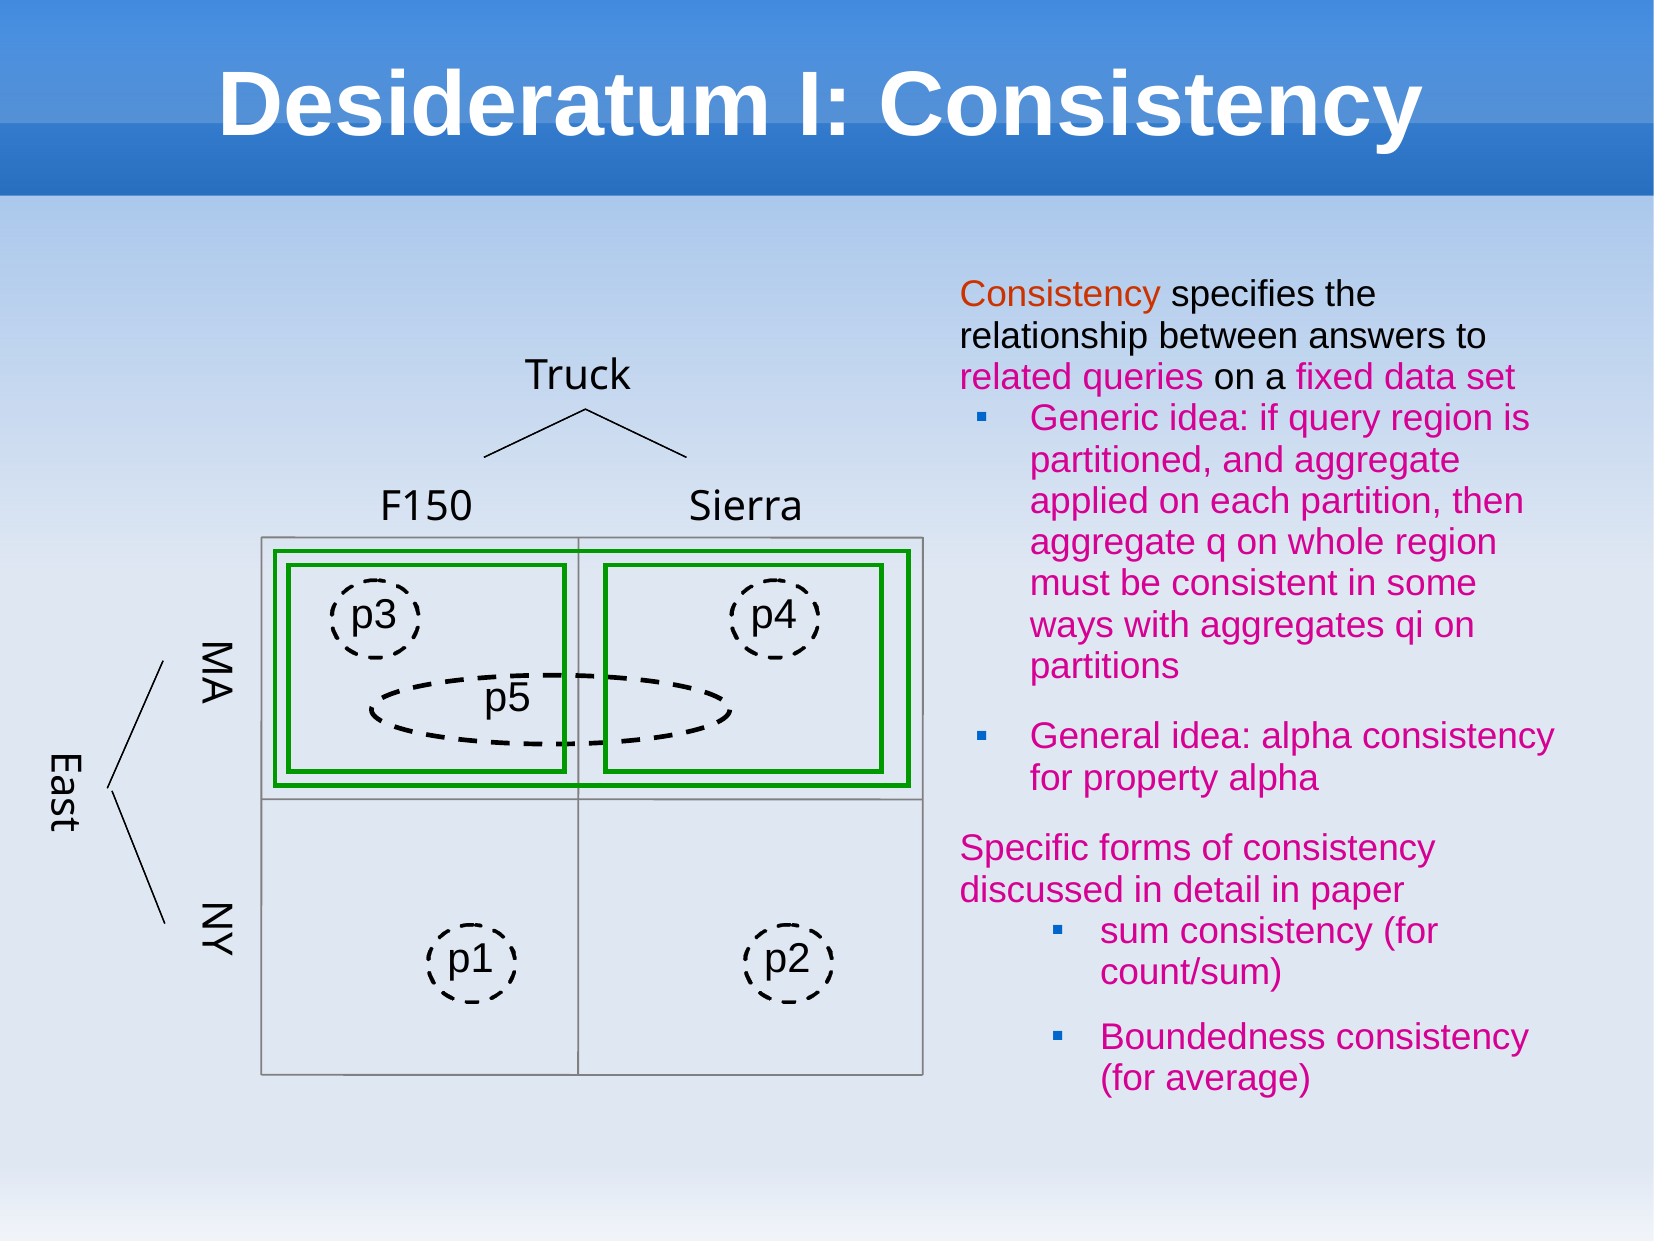

# Desideratum I: Consistency
Consistency specifies the relationship between answers to related queries on a fixed data set
Generic idea: if query region is partitioned, and aggregate applied on each partition, then aggregate q on whole region must be consistent in some ways with aggregates qi on partitions
General idea: alpha consistency for property alpha
Specific forms of consistency discussed in detail in paper
sum consistency (for count/sum)
Boundedness consistency (for average)
Truck
F150
Sierra
p3
p4
MA
p5
East
NY
p1
p2